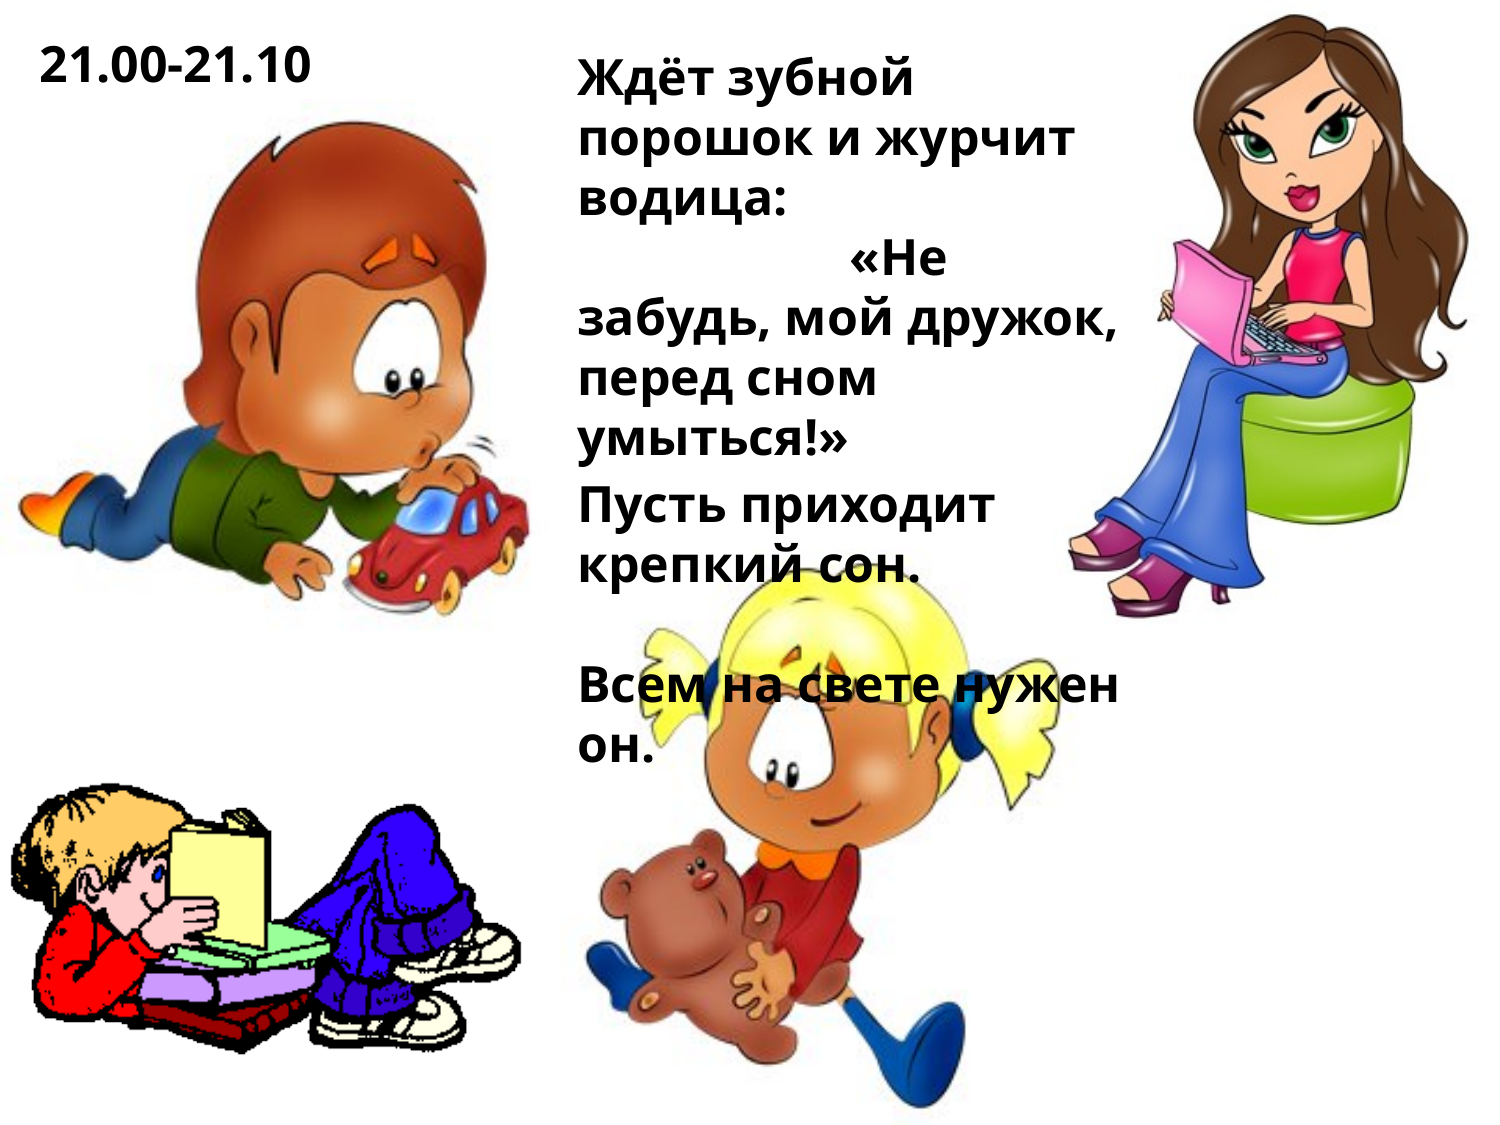

21.00-21.10
Ждёт зубной порошок и журчит водица: «Не забудь, мой дружок, перед сном умыться!»
Пусть приходит крепкий сон. Всем на свете нужен он.